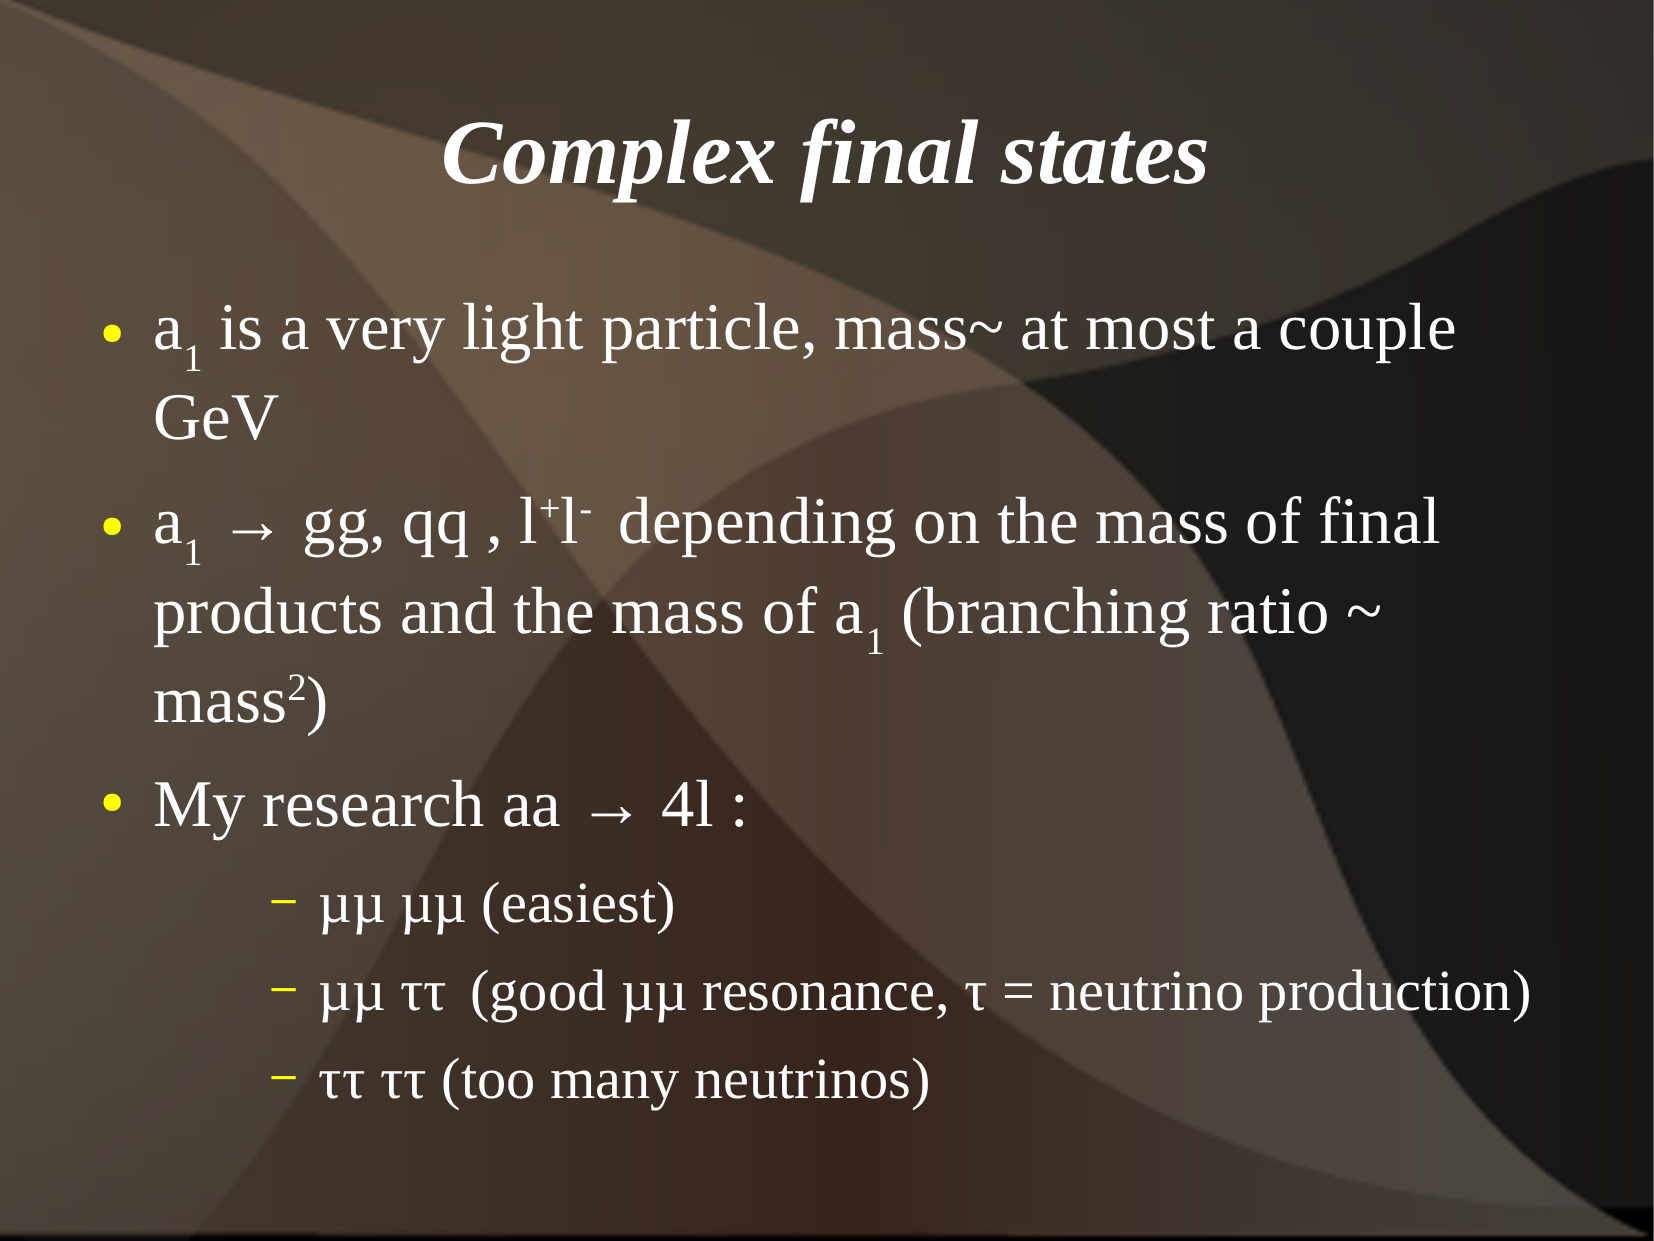

# Complex final states
a1 is a very light particle, mass~ at most a couple GeV
a1 → gg, qq , l+l- depending on the mass of final products and the mass of a1 (branching ratio ~ mass2)
My research aa → 4l :
µµ µµ (easiest)
µµ ττ (good µµ resonance, τ = neutrino production)
ττ ττ (too many neutrinos)